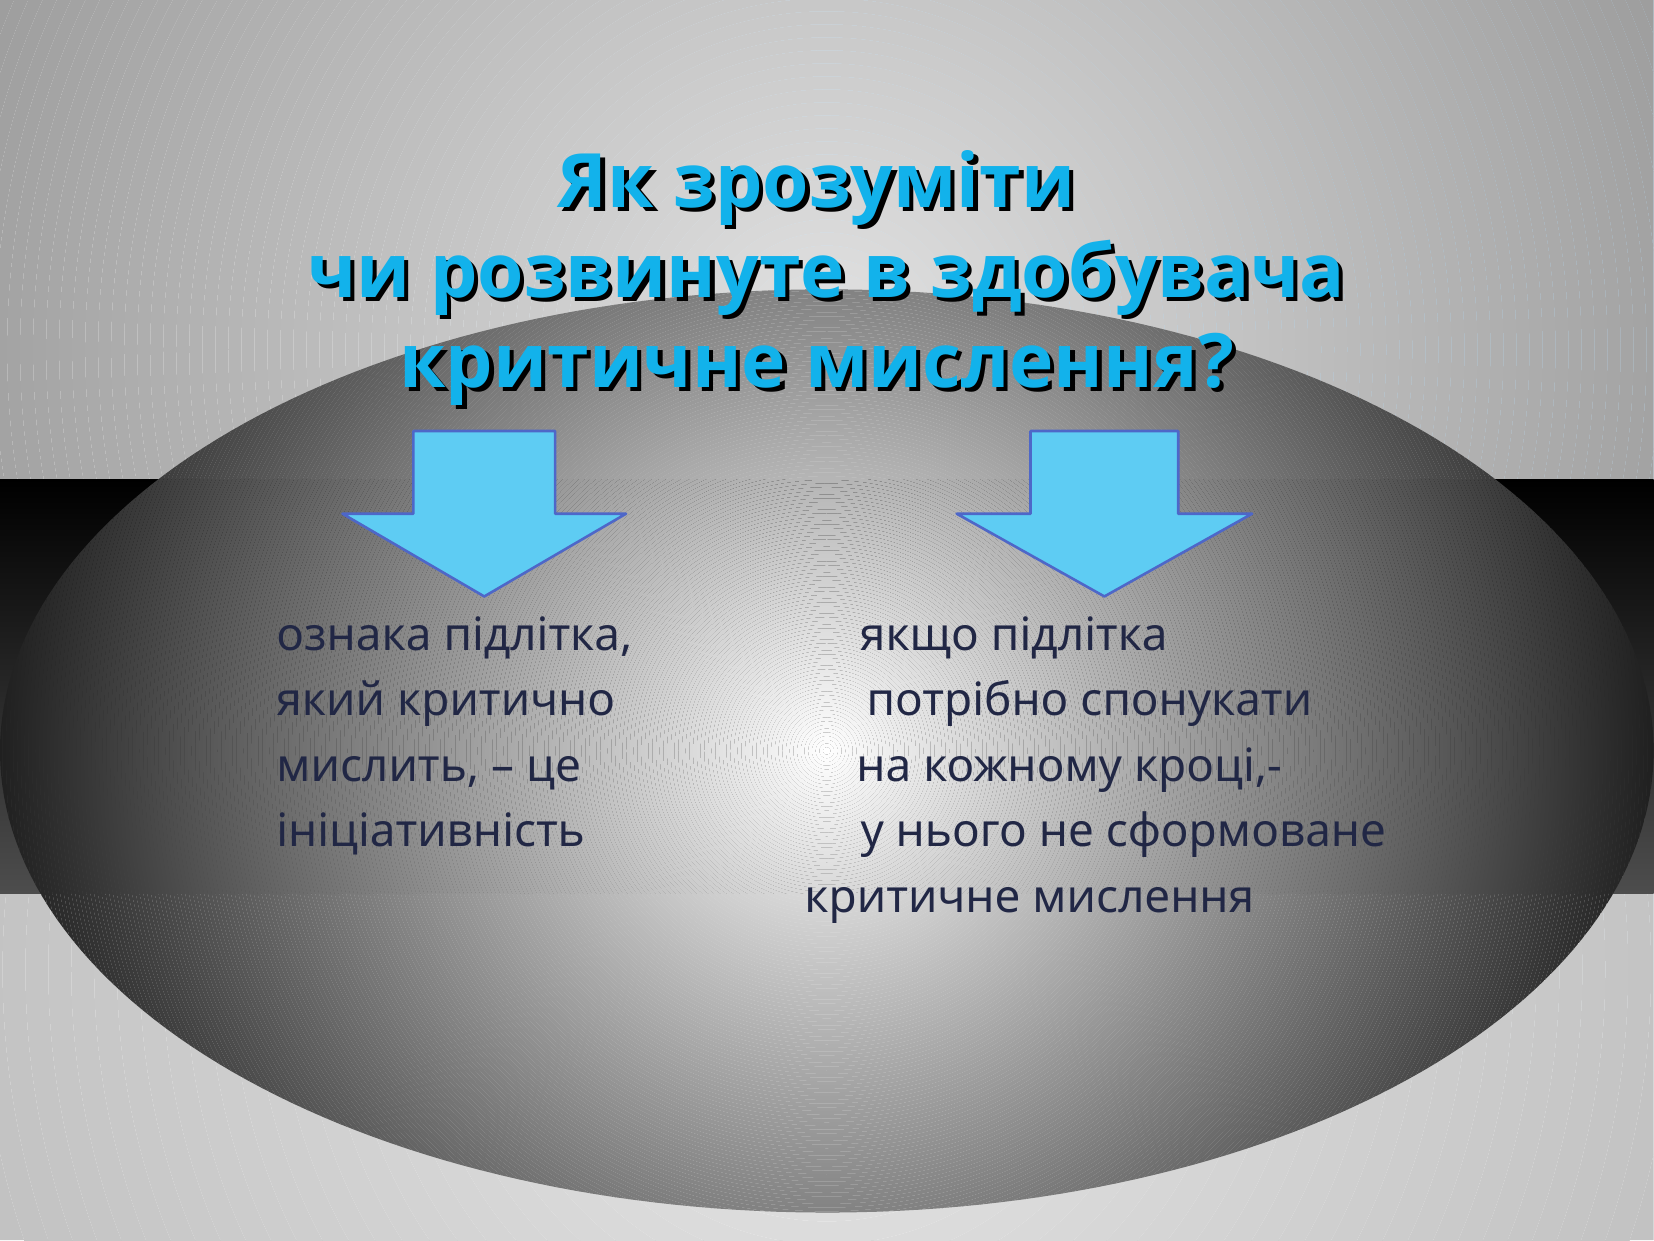

Як зрозуміти
 чи розвинуте в здобувача критичне мислення?
# ознака підлітка, якщо підлітка
який критично потрібно спонукати
мислить, – це на кожному кроці,-
ініціативність у нього не сформоване
 критичне мислення